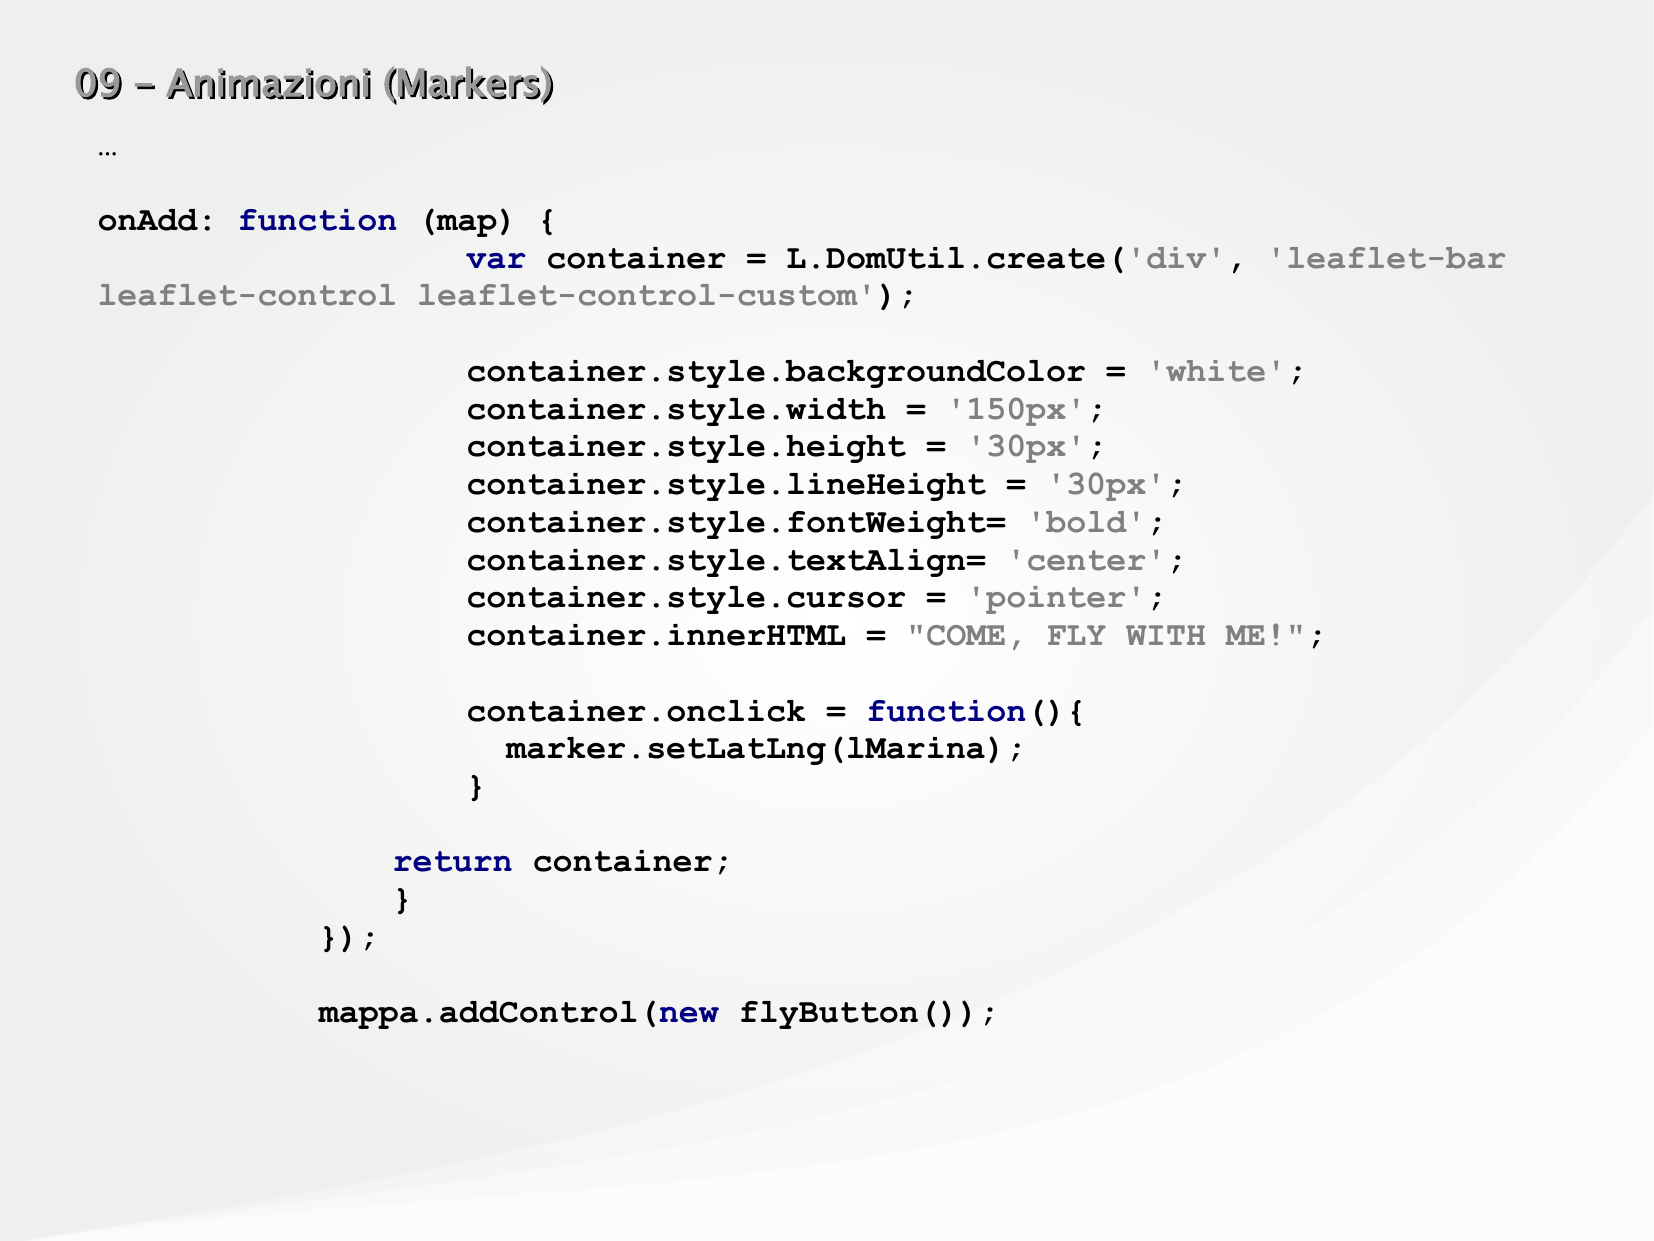

09 - Animazioni (Markers)
…
onAdd: function (map) {
					var container = L.DomUtil.create('div', 'leaflet-bar leaflet-control leaflet-control-custom');
					container.style.backgroundColor = 'white';
					container.style.width = '150px';
					container.style.height = '30px';
					container.style.lineHeight = '30px';
					container.style.fontWeight= 'bold';
					container.style.textAlign= 'center';
					container.style.cursor = 'pointer';
					container.innerHTML = "COME, FLY WITH ME!";
					container.onclick = function(){
					 marker.setLatLng(lMarina);
					}
				return container;
				}
			});
			mappa.addControl(new flyButton());